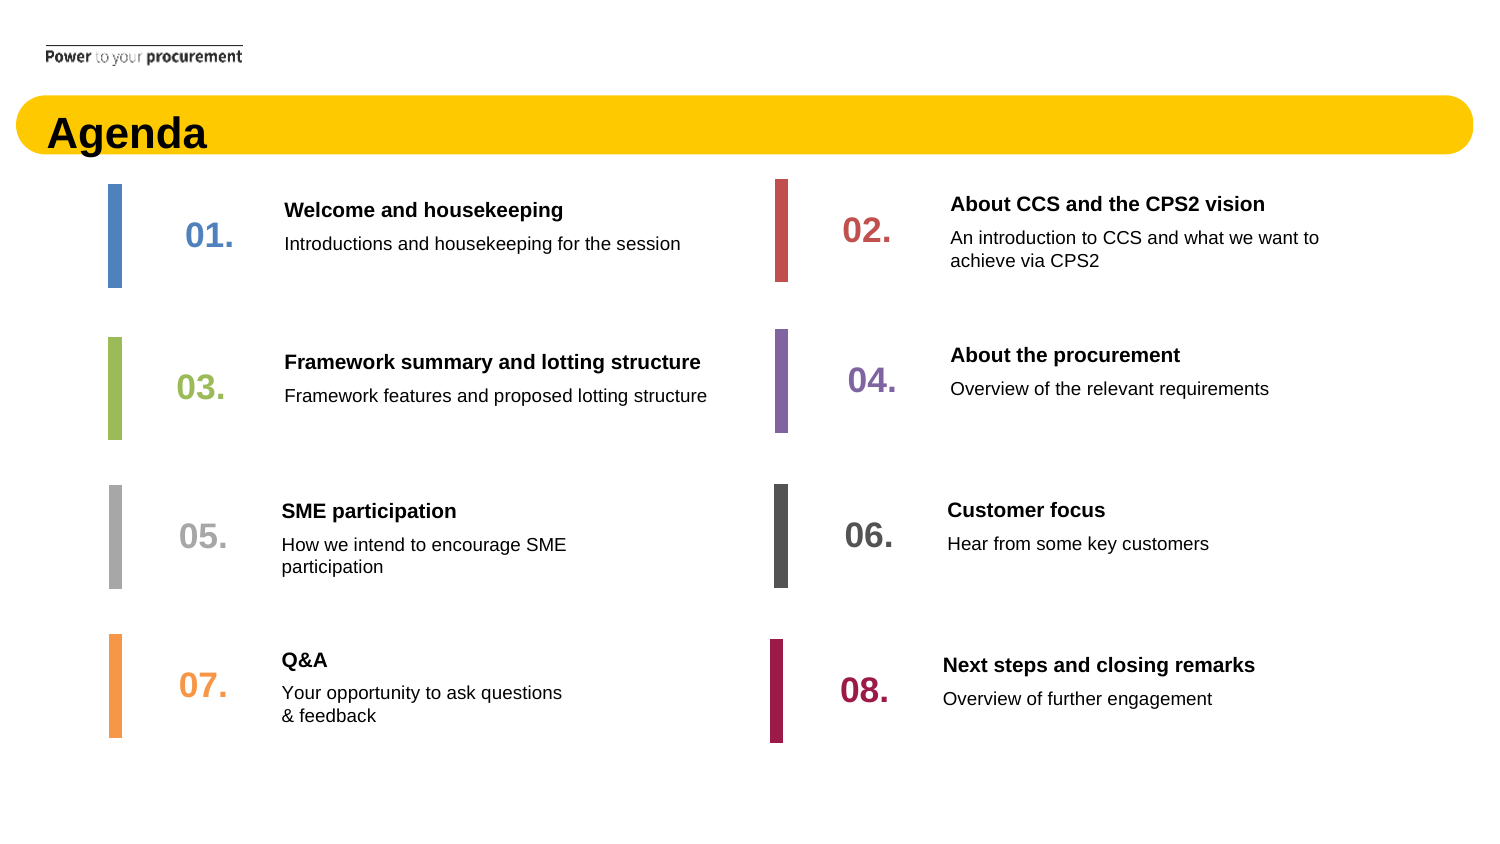

# Agenda
About CCS and the CPS2 vision
Welcome and housekeeping
02.
01.
An introduction to CCS and what we want to achieve via CPS2
Introductions and housekeeping for the session
About the procurement
Framework summary and lotting structure
04.
03.
Overview of the relevant requirements
Framework features and proposed lotting structure
Customer focus
SME participation
06.
05.
Hear from some key customers
How we intend to encourage SME participation
Q&A
Next steps and closing remarks
07.
08.
Your opportunity to ask questions
& feedback
Overview of further engagement